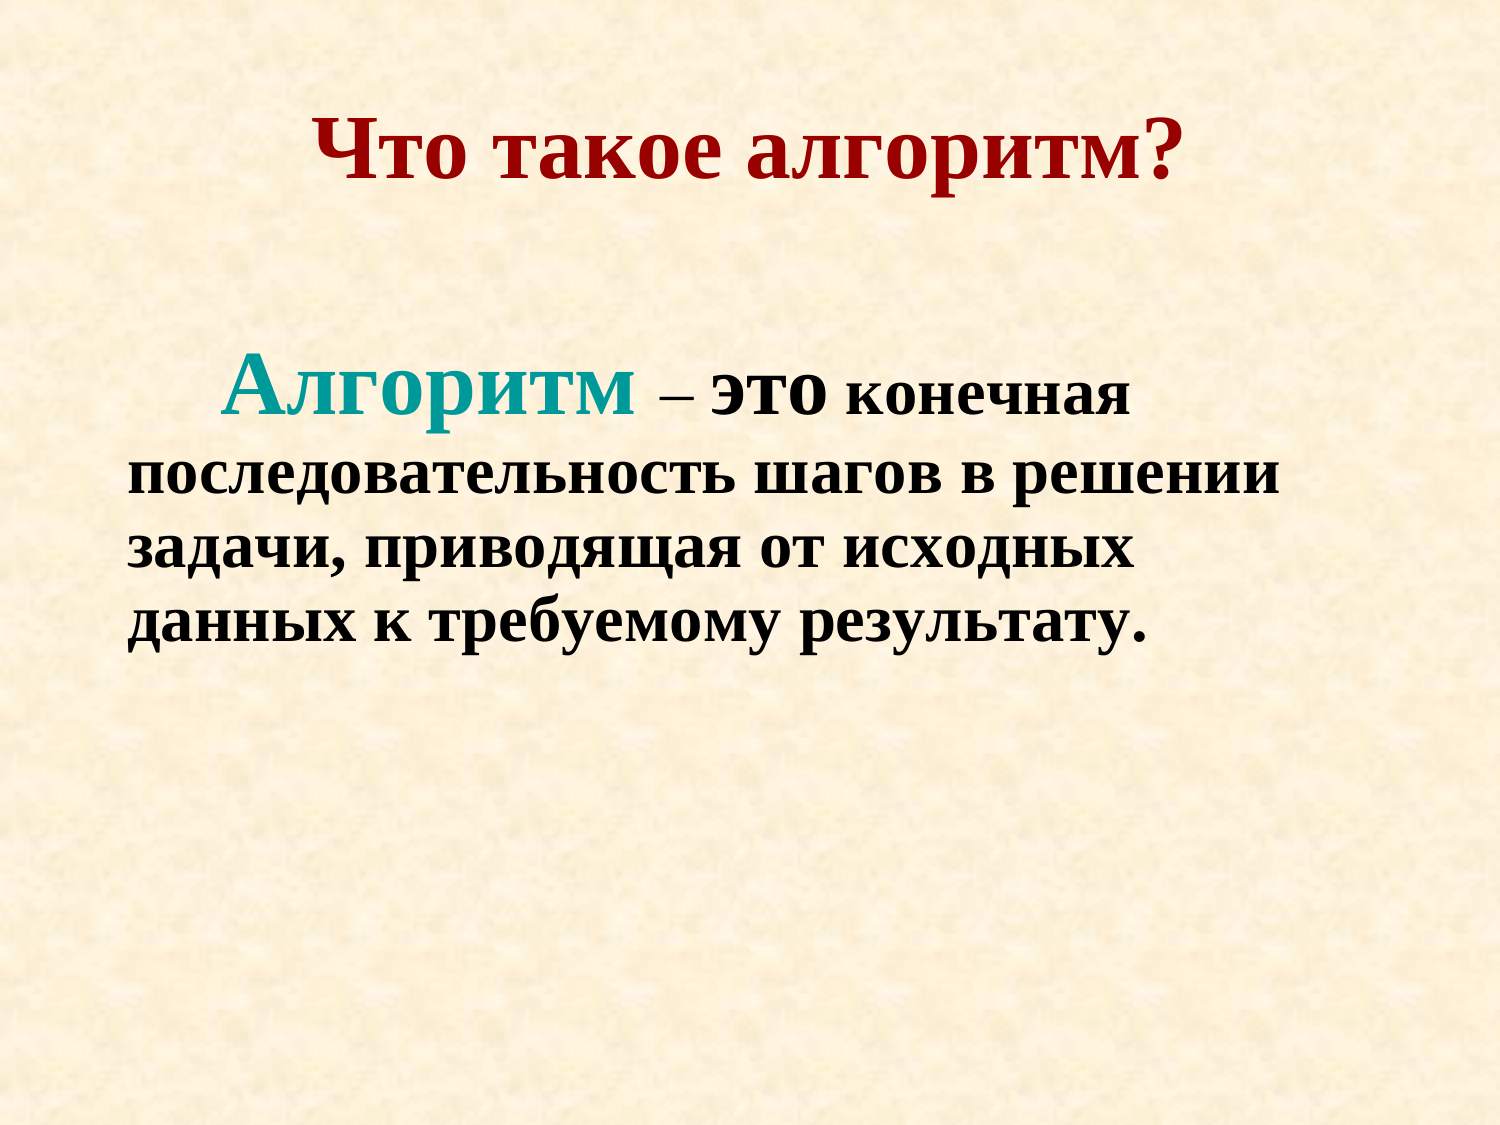

Что такое алгоритм?
Алгоритм – это конечная последовательность шагов в решении задачи, приводящая от исходных данных к требуемому результату.